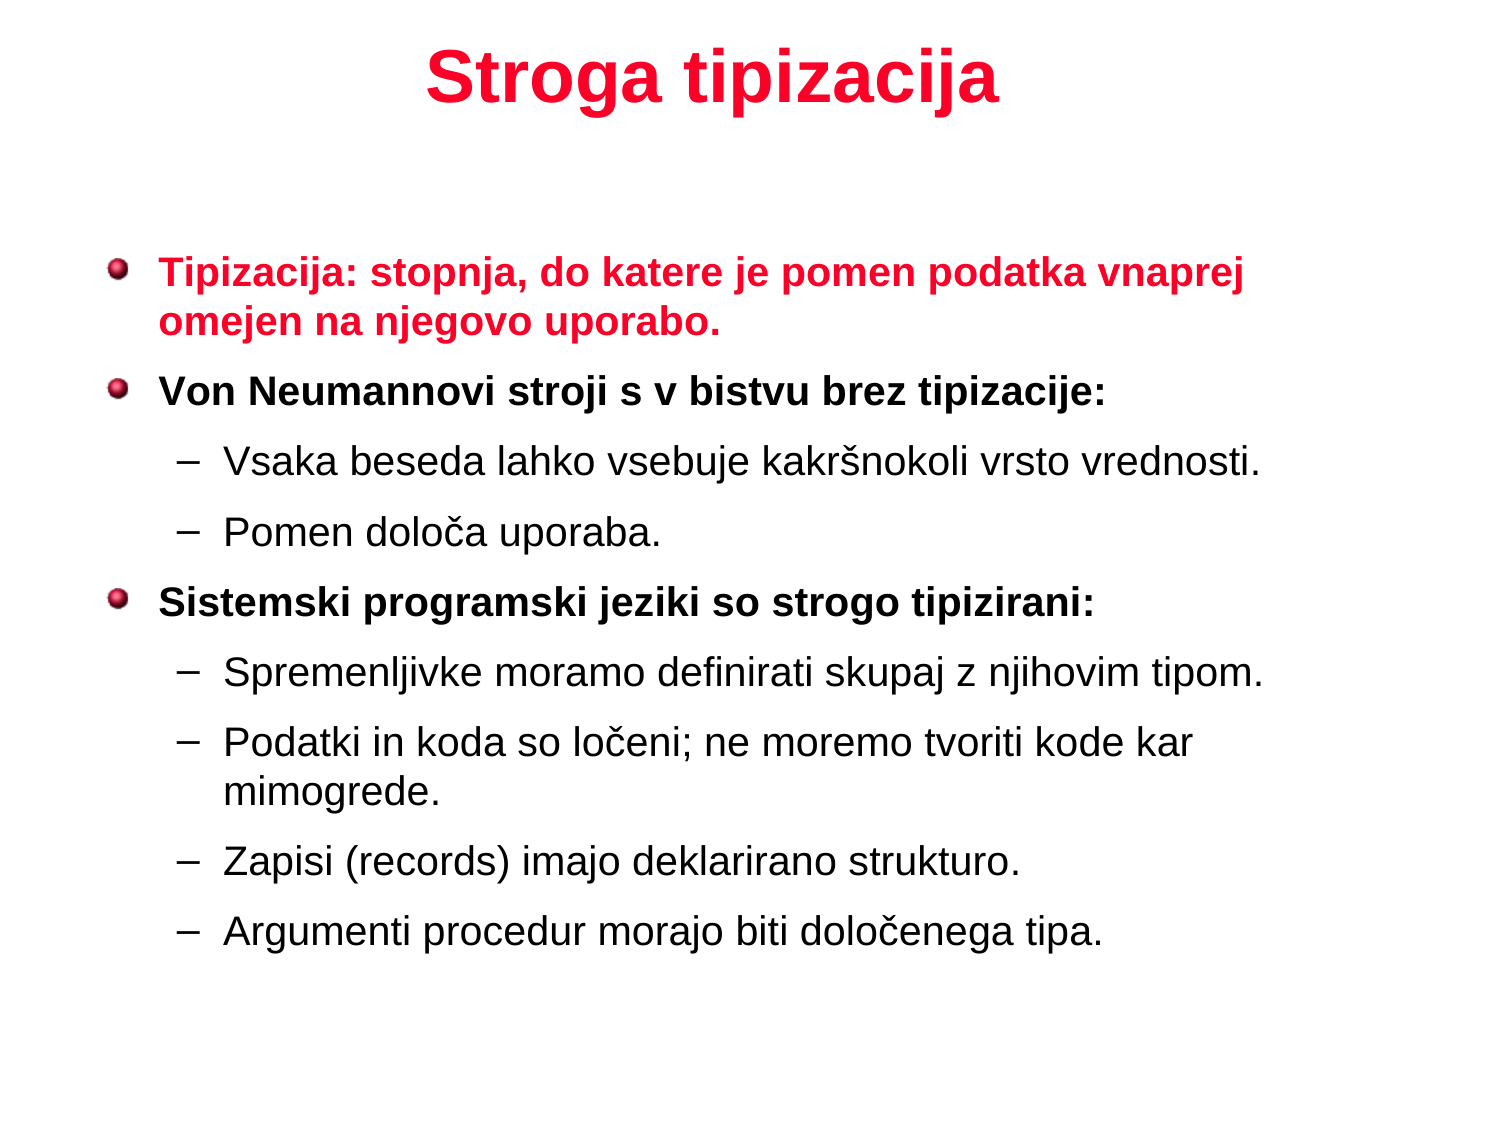

# Stroga tipizacija
Tipizacija: stopnja, do katere je pomen podatka vnaprej omejen na njegovo uporabo.
Von Neumannovi stroji s v bistvu brez tipizacije:
Vsaka beseda lahko vsebuje kakršnokoli vrsto vrednosti.
Pomen določa uporaba.
Sistemski programski jeziki so strogo tipizirani:
Spremenljivke moramo definirati skupaj z njihovim tipom.
Podatki in koda so ločeni; ne moremo tvoriti kode kar mimogrede.
Zapisi (records) imajo deklarirano strukturo.
Argumenti procedur morajo biti določenega tipa.